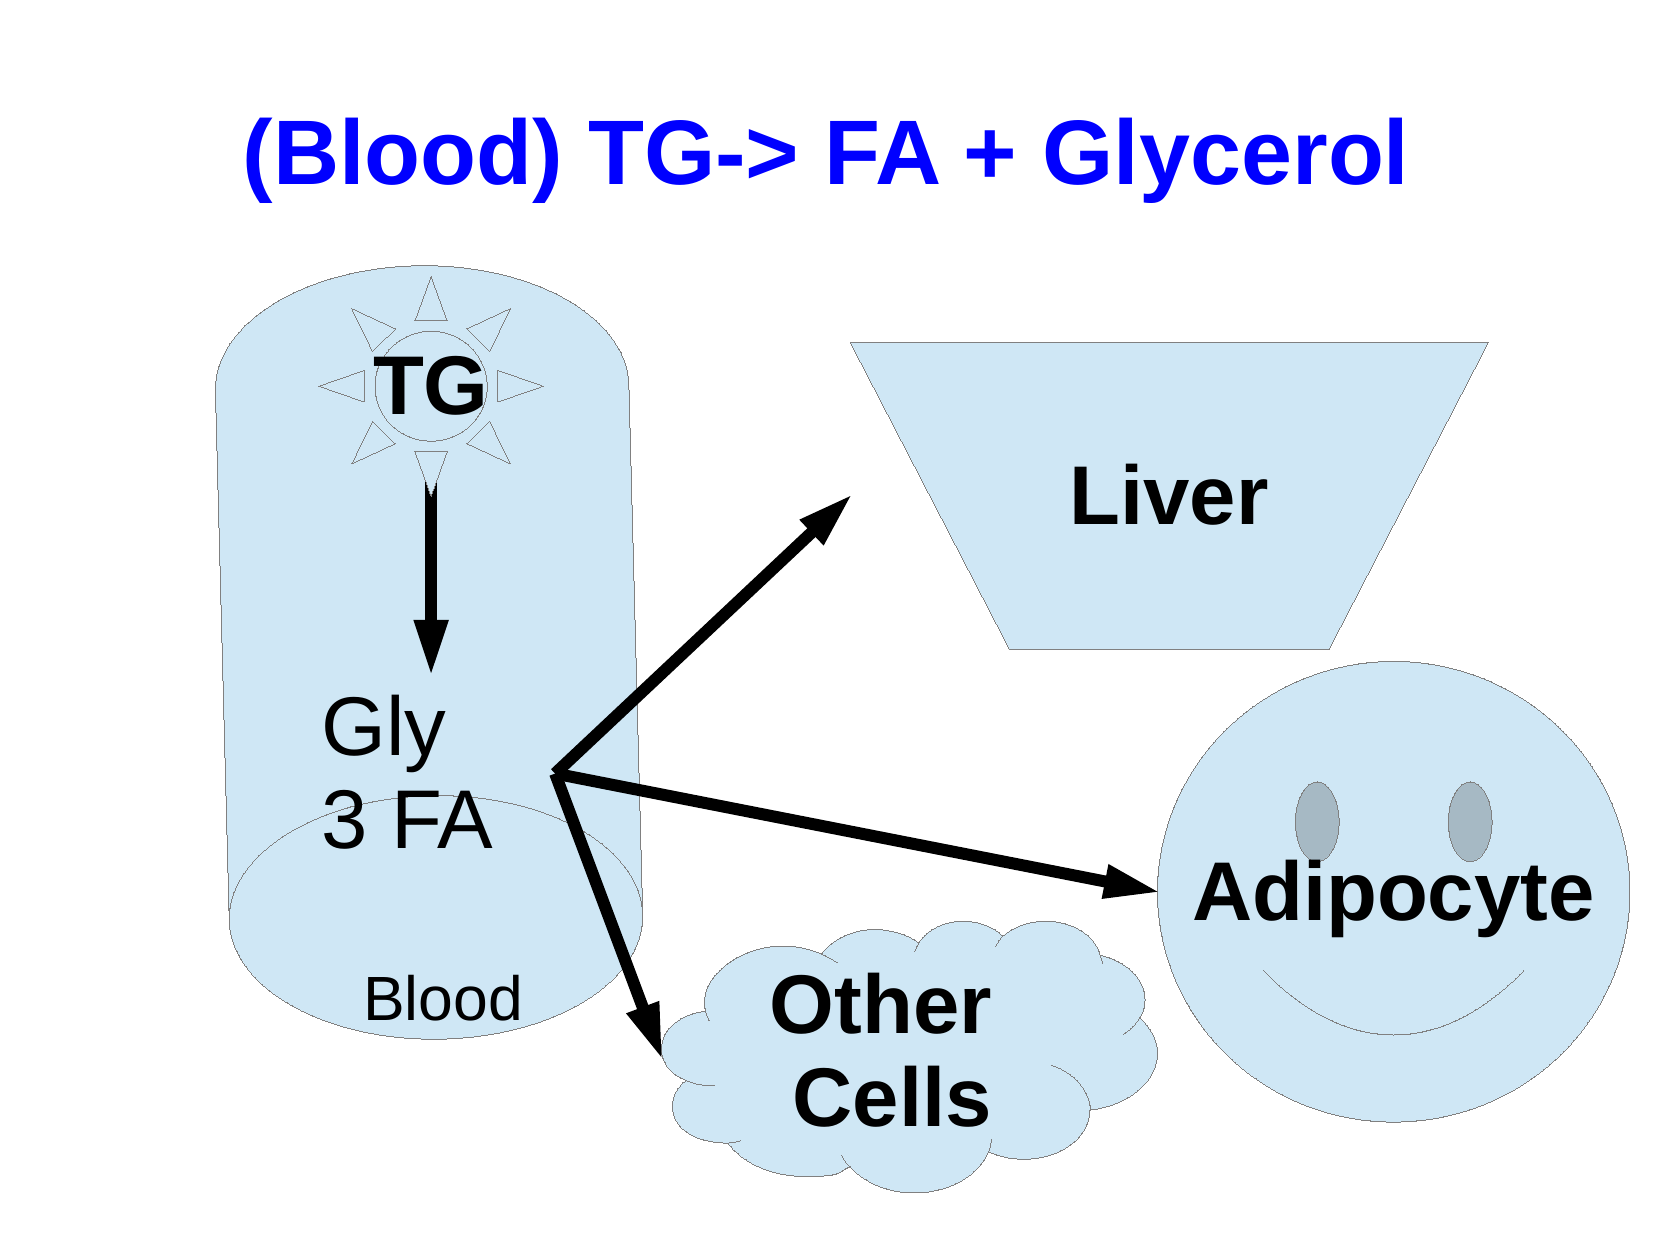

# (Blood) TG-> FA + Glycerol
TG
Liver
Adipocyte
Gly
3 FA
Other
Cells
Blood